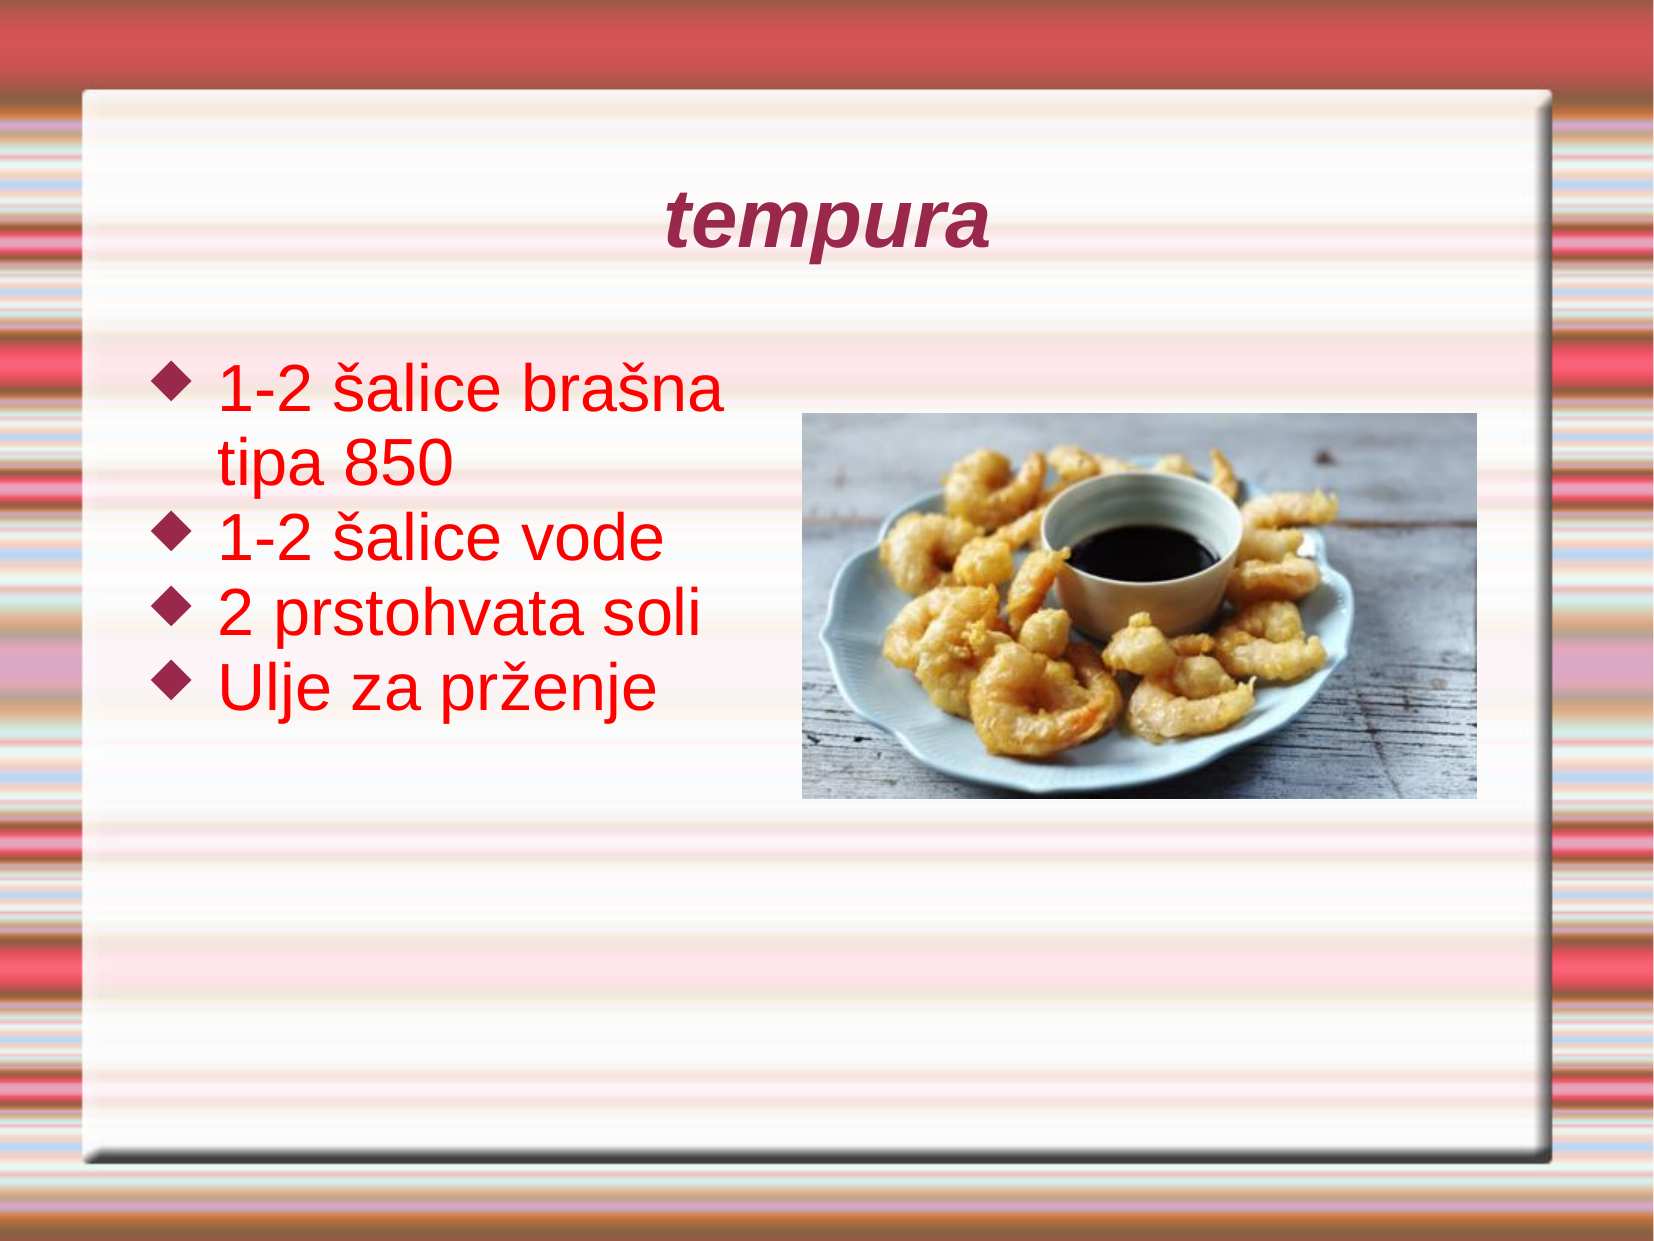

# tempura
1-2 šalice brašna tipa 850
1-2 šalice vode
2 prstohvata soli
Ulje za prženje